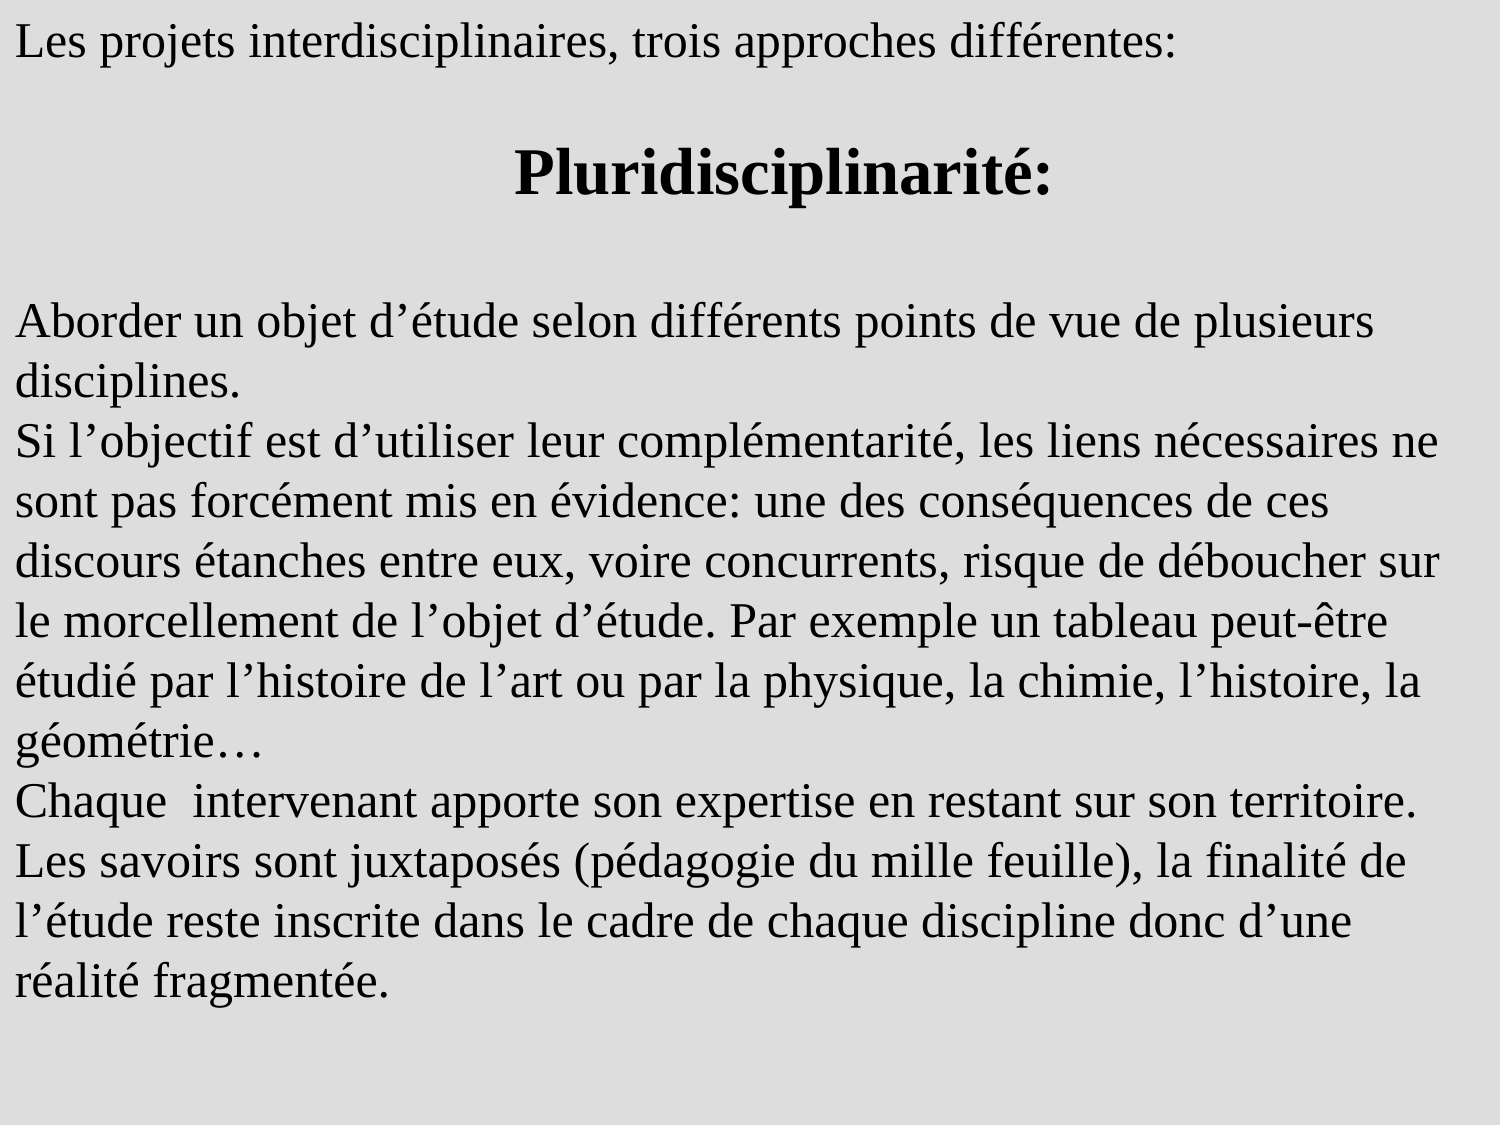

Les projets interdisciplinaires, trois approches différentes:
 Pluridisciplinarité:
Aborder un objet d’étude selon différents points de vue de plusieurs disciplines.
Si l’objectif est d’utiliser leur complémentarité, les liens nécessaires ne sont pas forcément mis en évidence: une des conséquences de ces discours étanches entre eux, voire concurrents, risque de déboucher sur le morcellement de l’objet d’étude. Par exemple un tableau peut-être étudié par l’histoire de l’art ou par la physique, la chimie, l’histoire, la géométrie…
Chaque intervenant apporte son expertise en restant sur son territoire. Les savoirs sont juxtaposés (pédagogie du mille feuille), la finalité de l’étude reste inscrite dans le cadre de chaque discipline donc d’une réalité fragmentée.